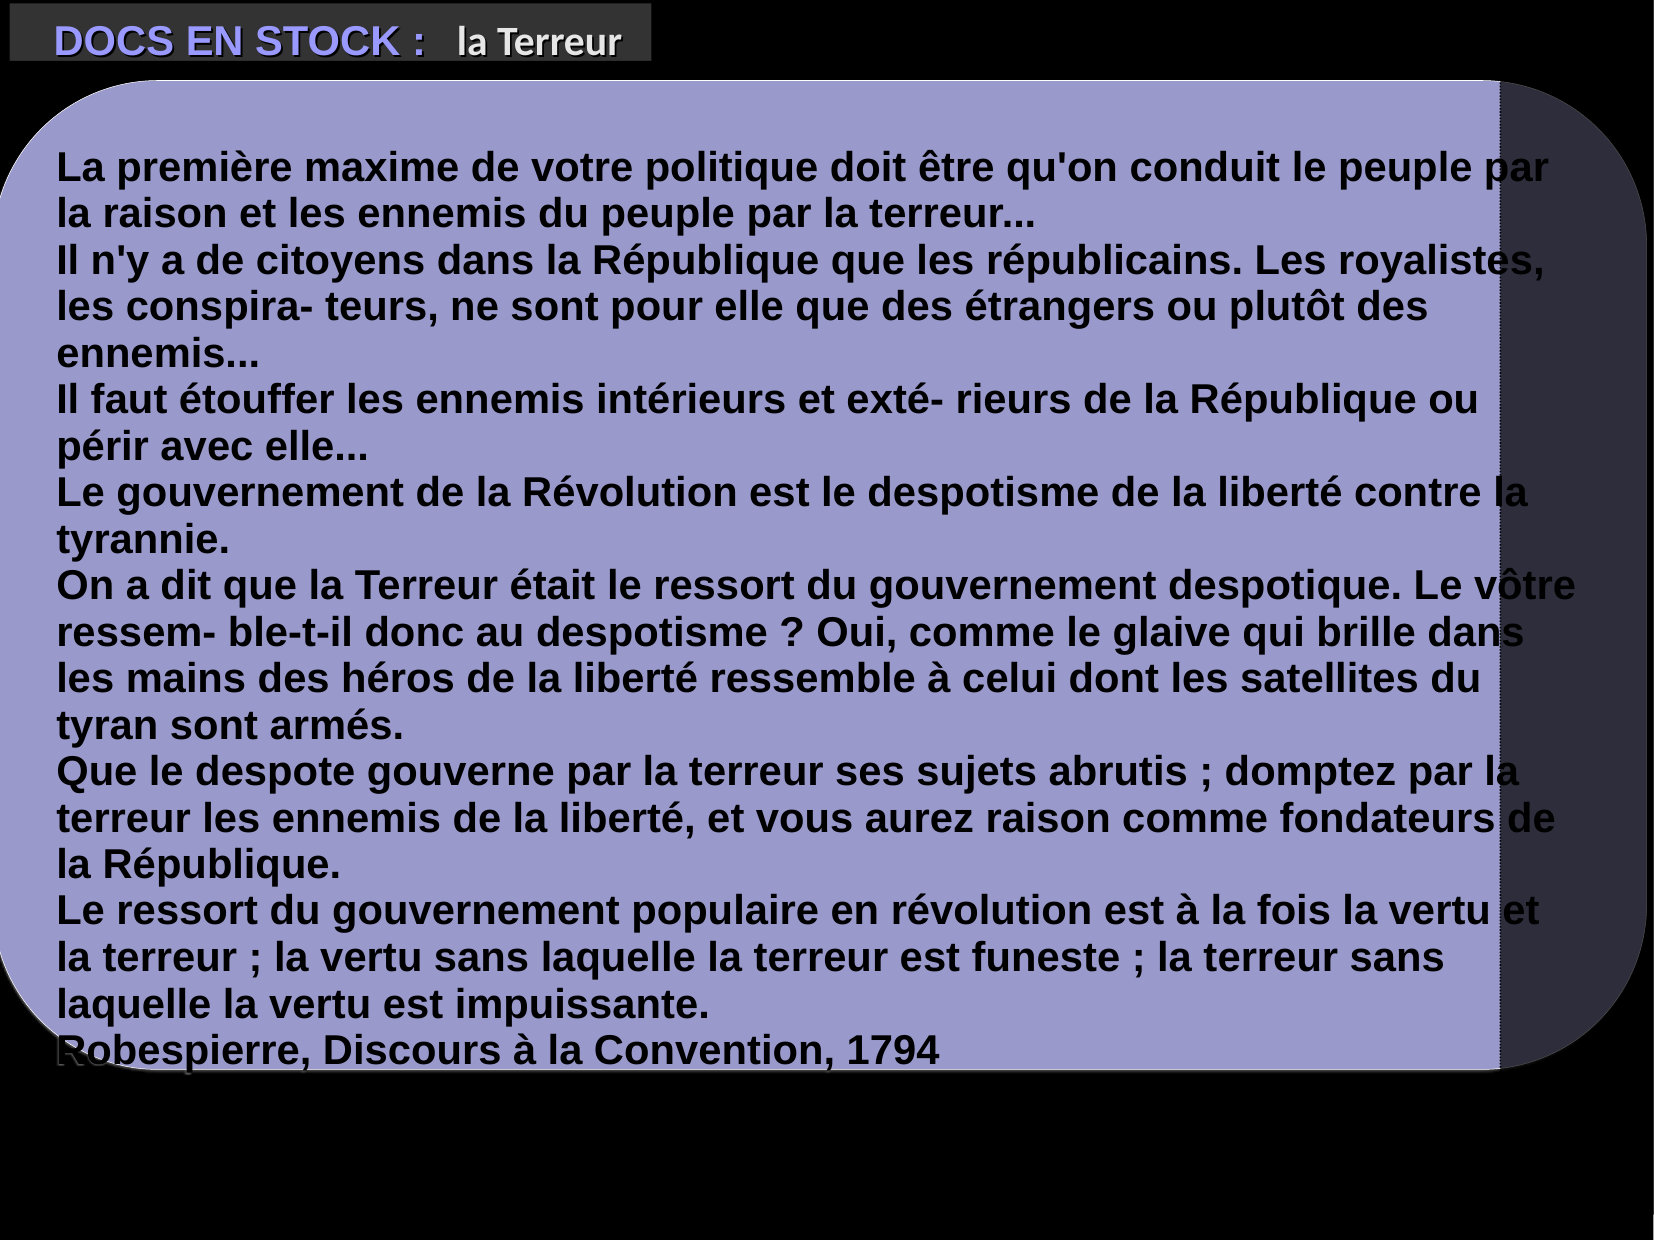

DOCS EN STOCK :   la Terreur
La première maxime de votre politique doit être qu'on conduit le peuple par la raison et les ennemis du peuple par la terreur...
Il n'y a de citoyens dans la République que les républicains. Les royalistes, les conspira- teurs, ne sont pour elle que des étrangers ou plutôt des ennemis...
Il faut étouffer les ennemis intérieurs et exté- rieurs de la République ou périr avec elle...
Le gouvernement de la Révolution est le despotisme de la liberté contre la tyrannie.
On a dit que la Terreur était le ressort du gouvernement despotique. Le vôtre ressem- ble-t-il donc au despotisme ? Oui, comme le glaive qui brille dans les mains des héros de la liberté ressemble à celui dont les satellites du tyran sont armés.
Que le despote gouverne par la terreur ses sujets abrutis ; domptez par la terreur les ennemis de la liberté, et vous aurez raison comme fondateurs de la République.
Le ressort du gouvernement populaire en révolution est à la fois la vertu et la terreur ; la vertu sans laquelle la terreur est funeste ; la terreur sans laquelle la vertu est impuissante.
Robespierre, Discours à la Convention, 1794